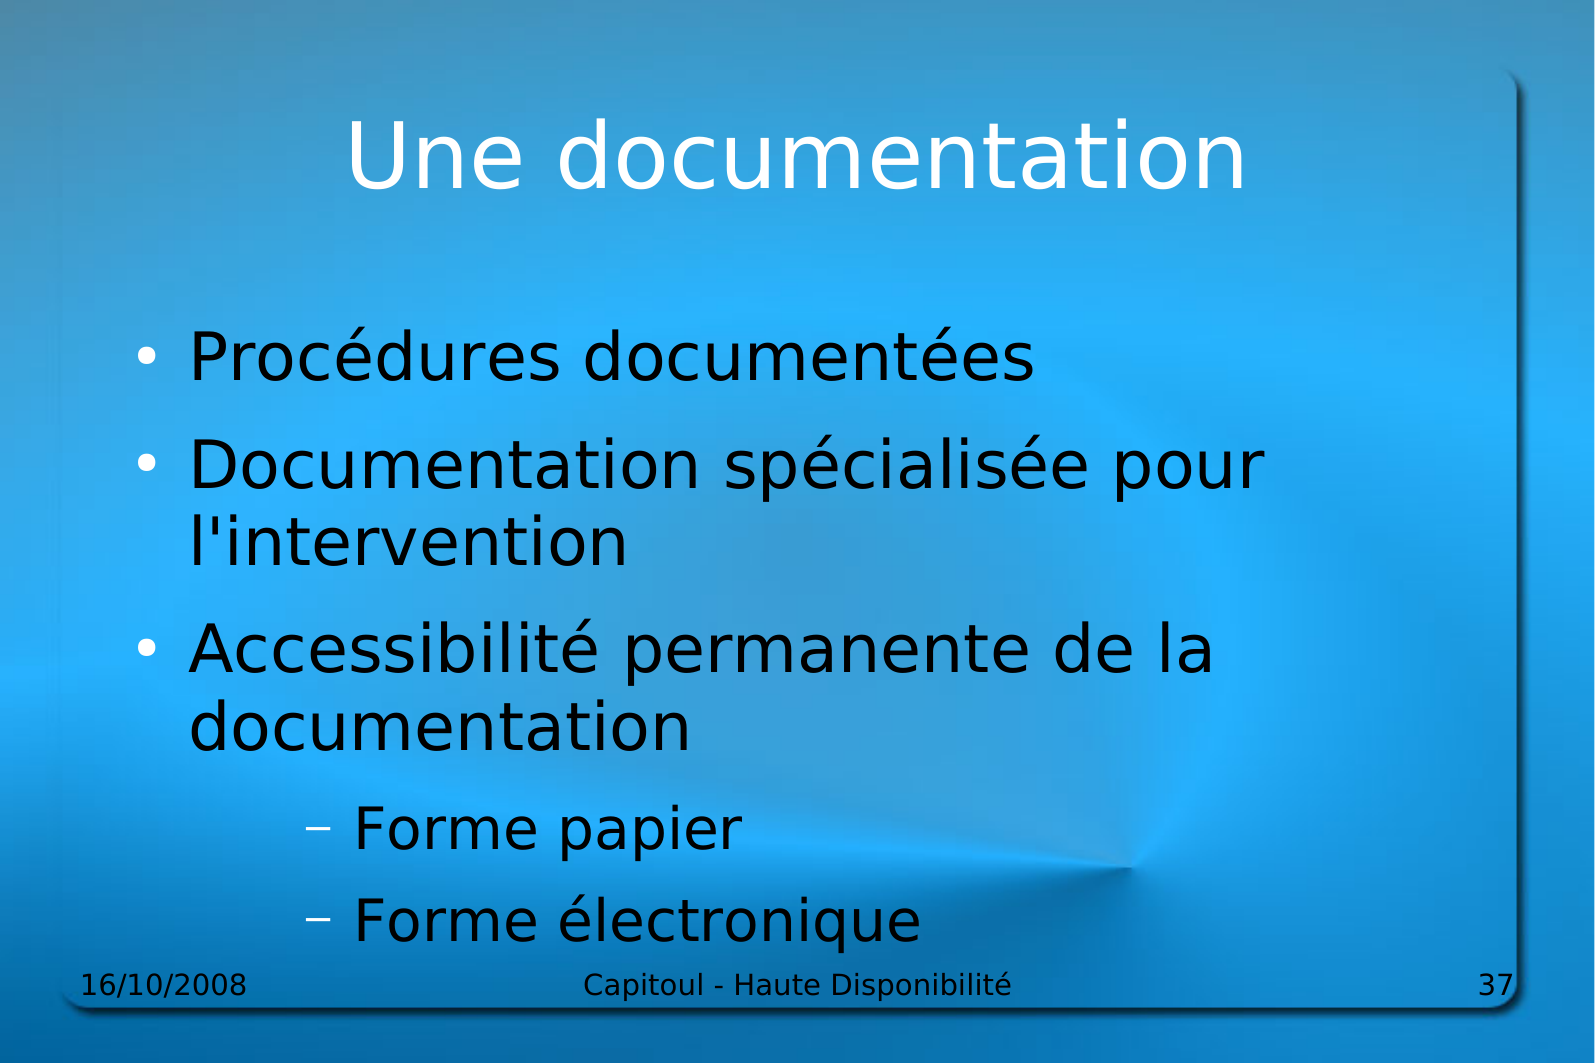

# Une documentation
Procédures documentées
Documentation spécialisée pour l'intervention
Accessibilité permanente de la documentation
Forme papier
Forme électronique
16/10/2008
Capitoul - Haute Disponibilité
37